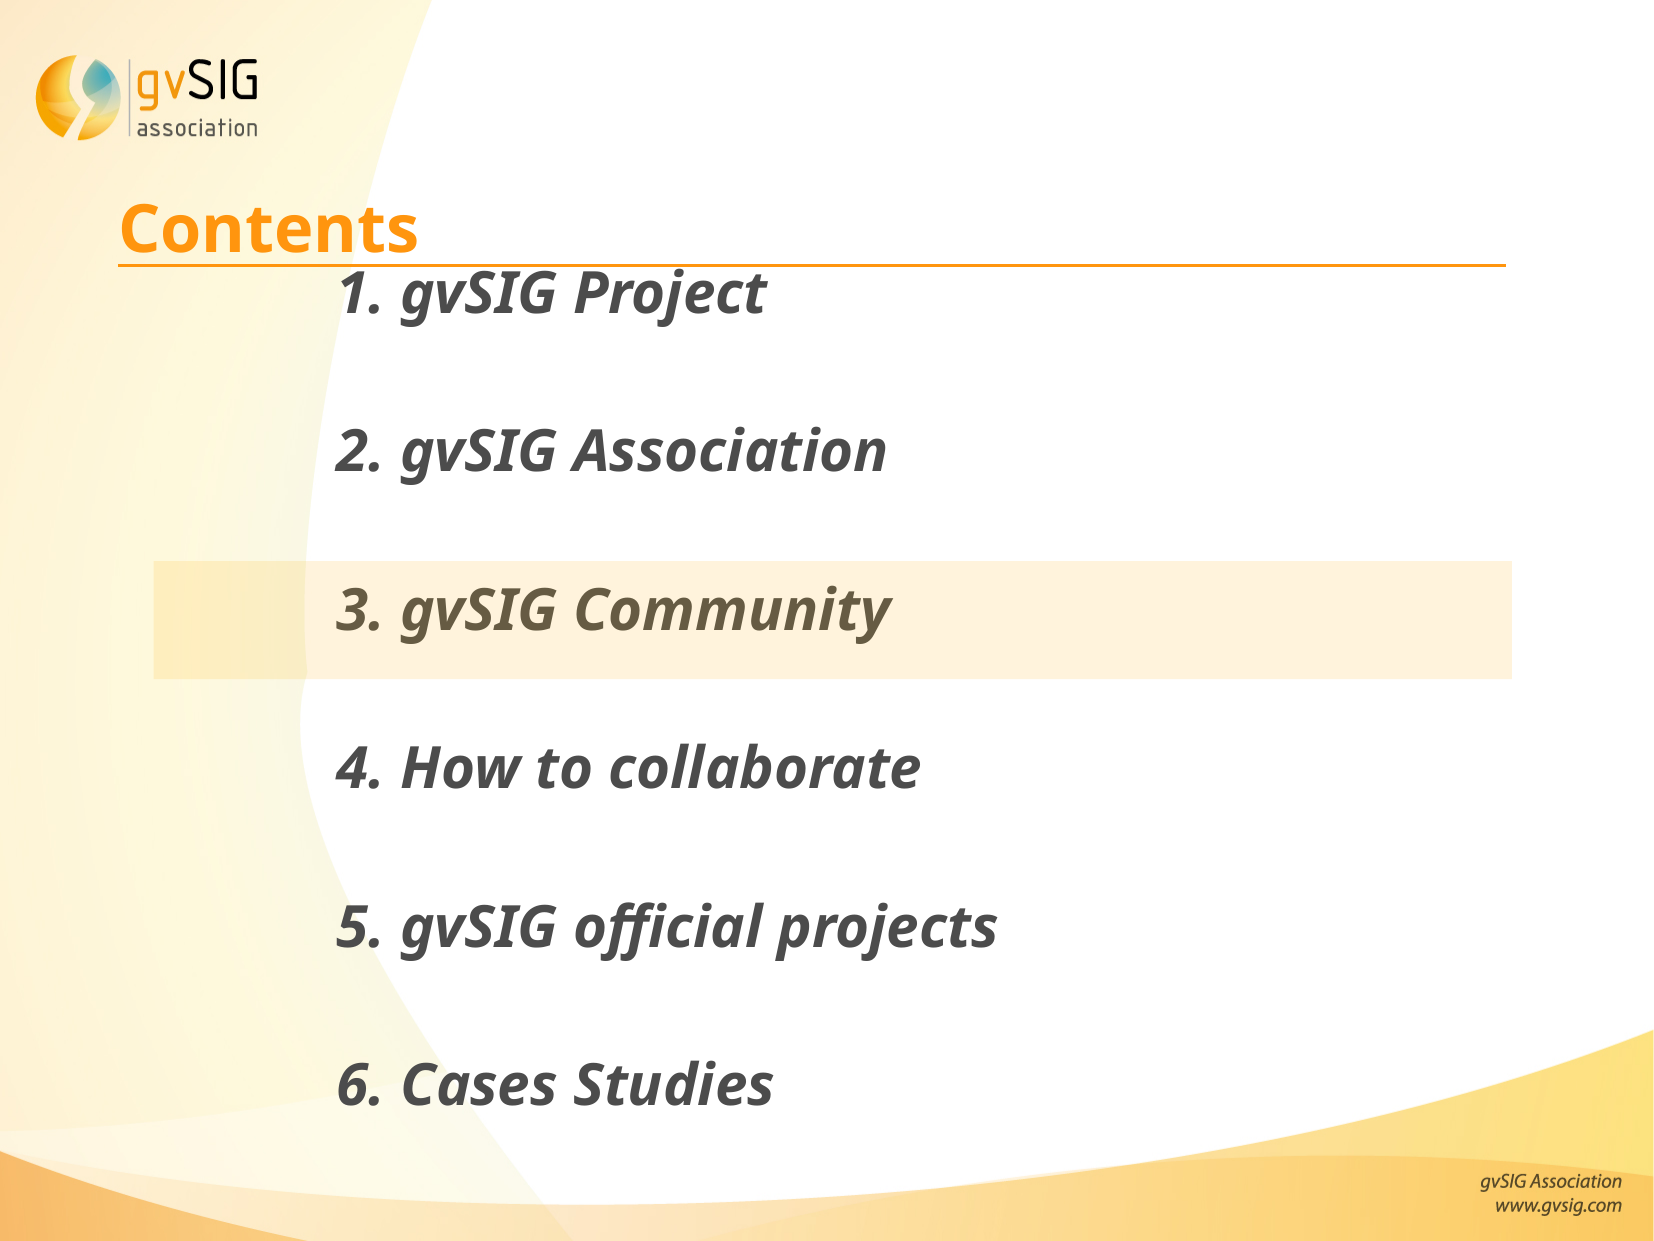

# Contents
1. gvSIG Project
2. gvSIG Association
3. gvSIG Community
4. How to collaborate
5. gvSIG official projects
6. Cases Studies